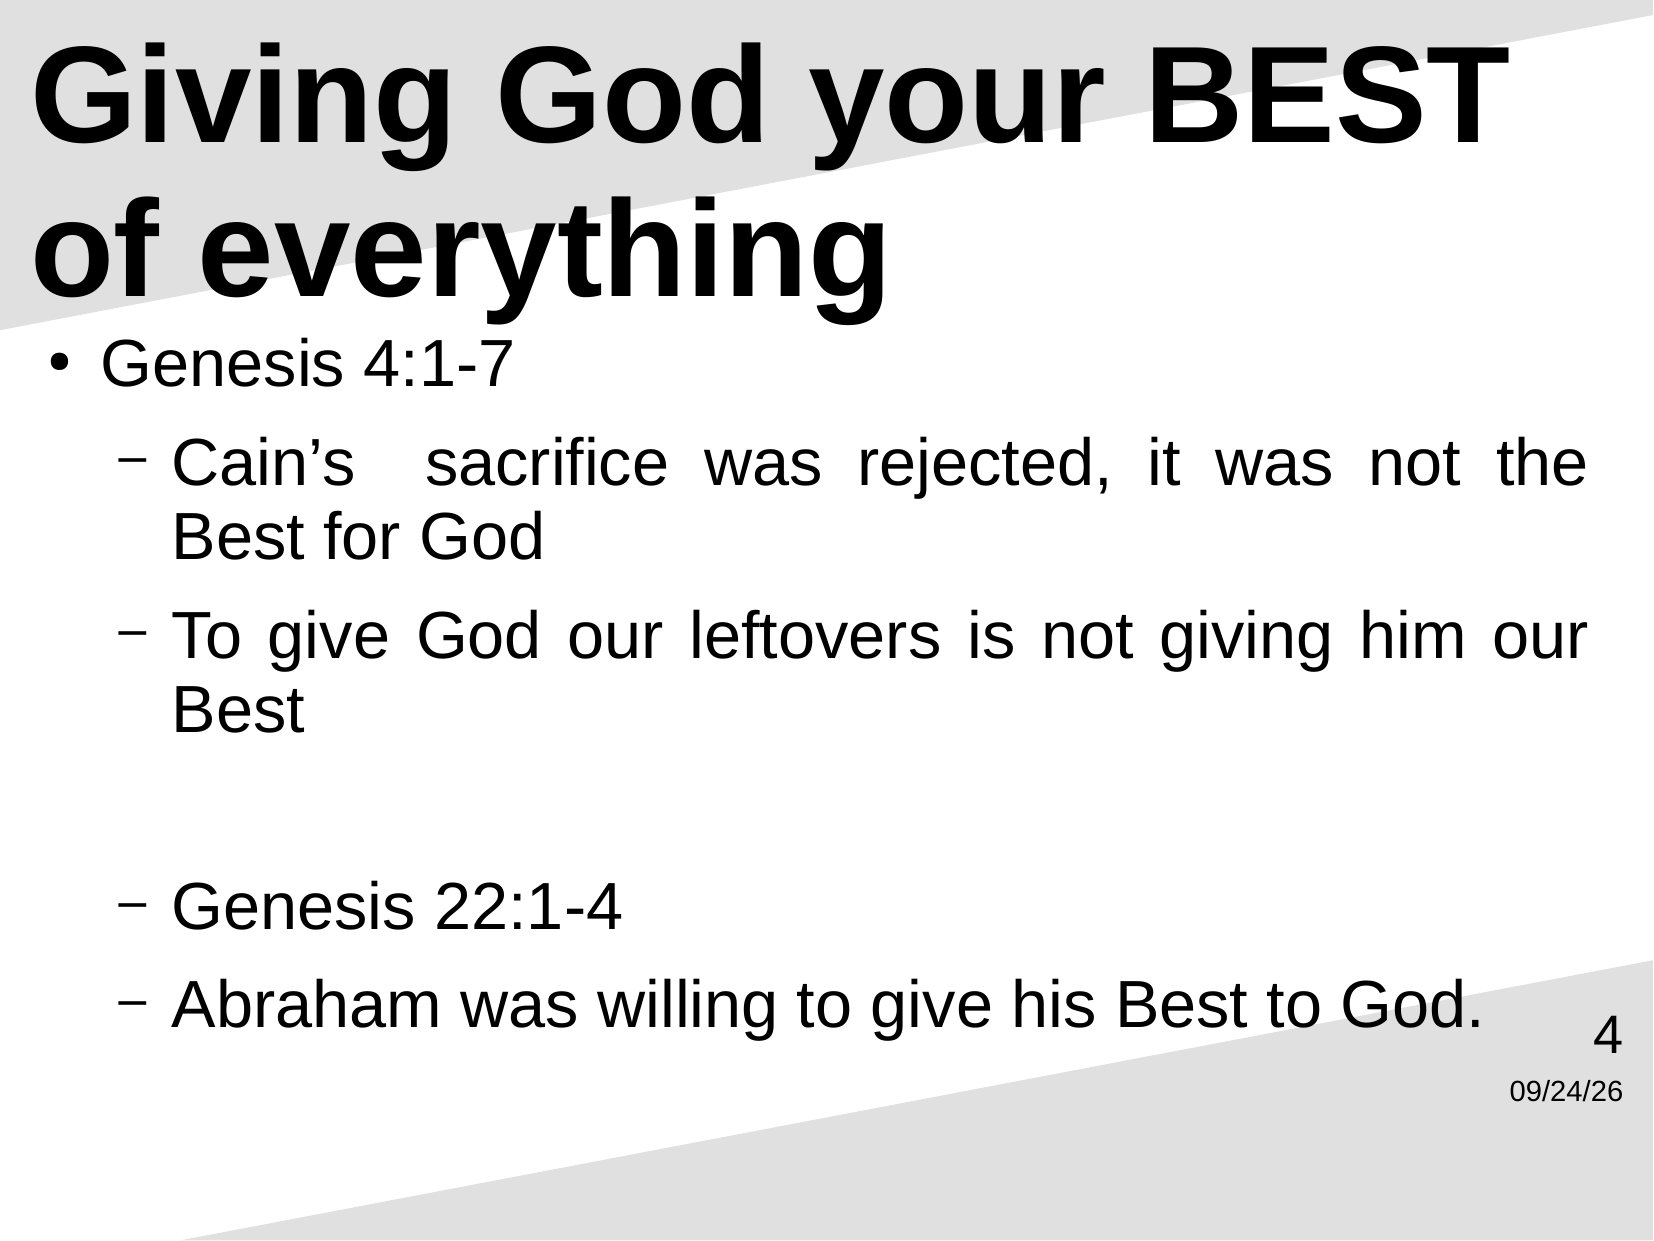

# Giving God your BEST of everything
Genesis 4:1-7
Cain’s sacrifice was rejected, it was not the Best for God
To give God our leftovers is not giving him our Best
Genesis 22:1-4
Abraham was willing to give his Best to God.
4